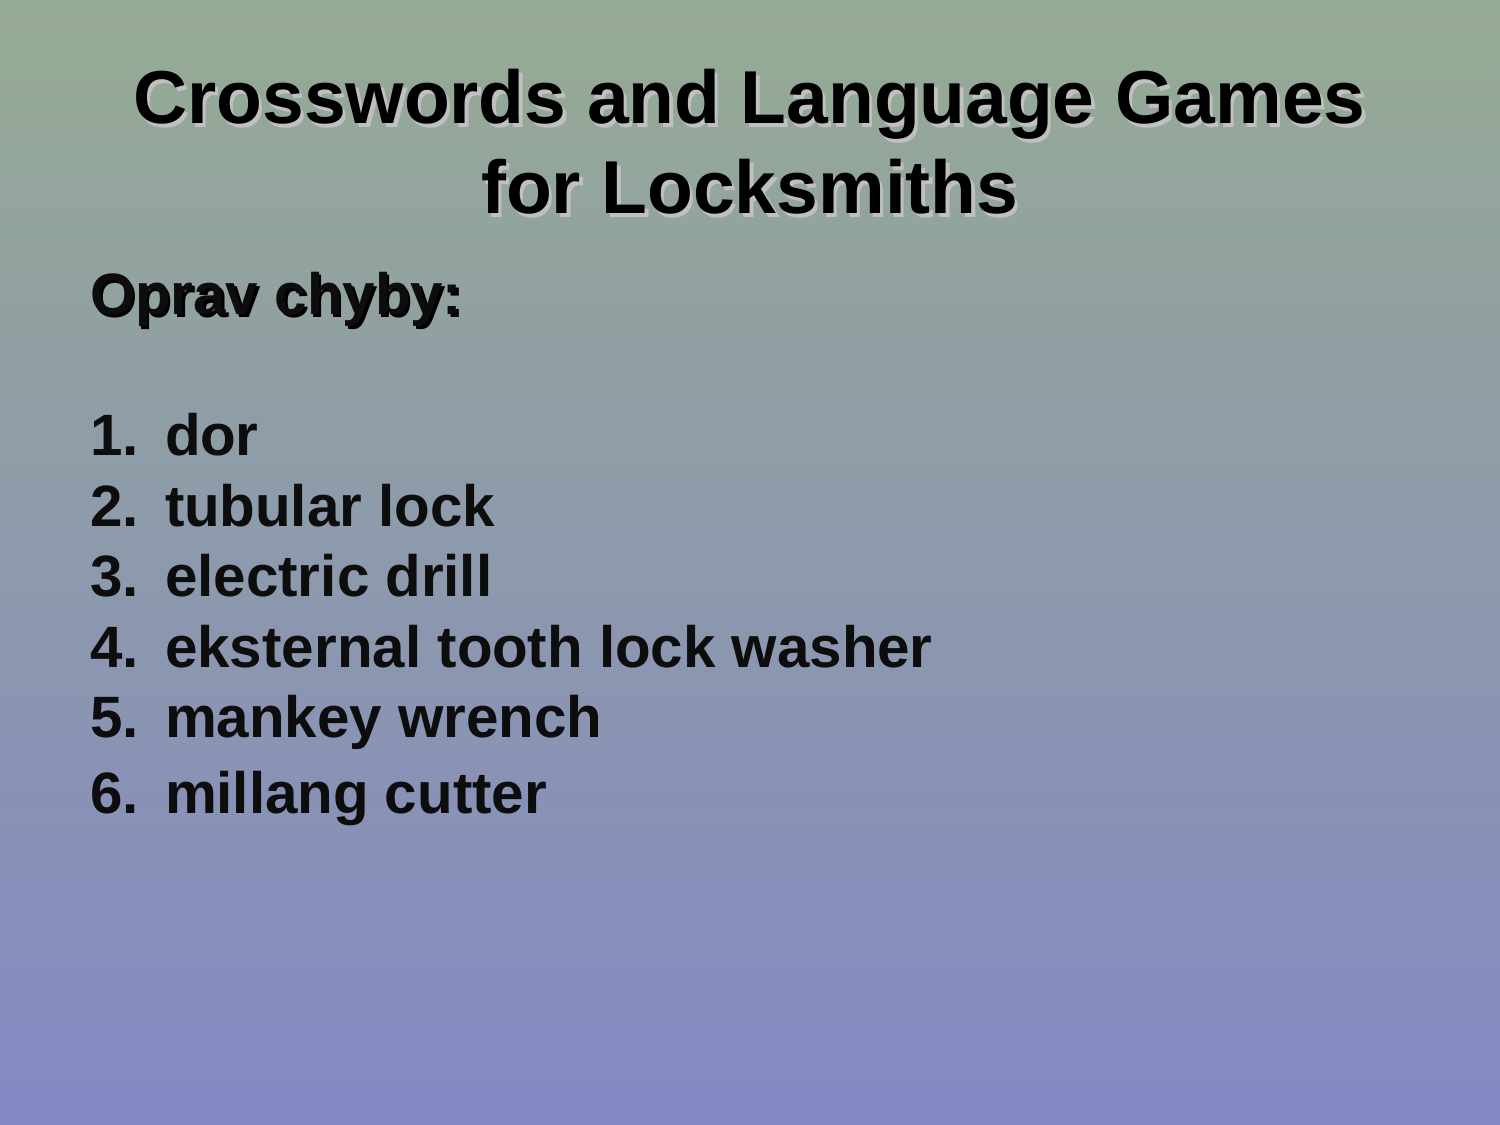

# Crosswords and Language Games for Locksmiths
Oprav chyby:
dor
tubular lock
electric drill
eksternal tooth lock washer
mankey wrench
millang cutter